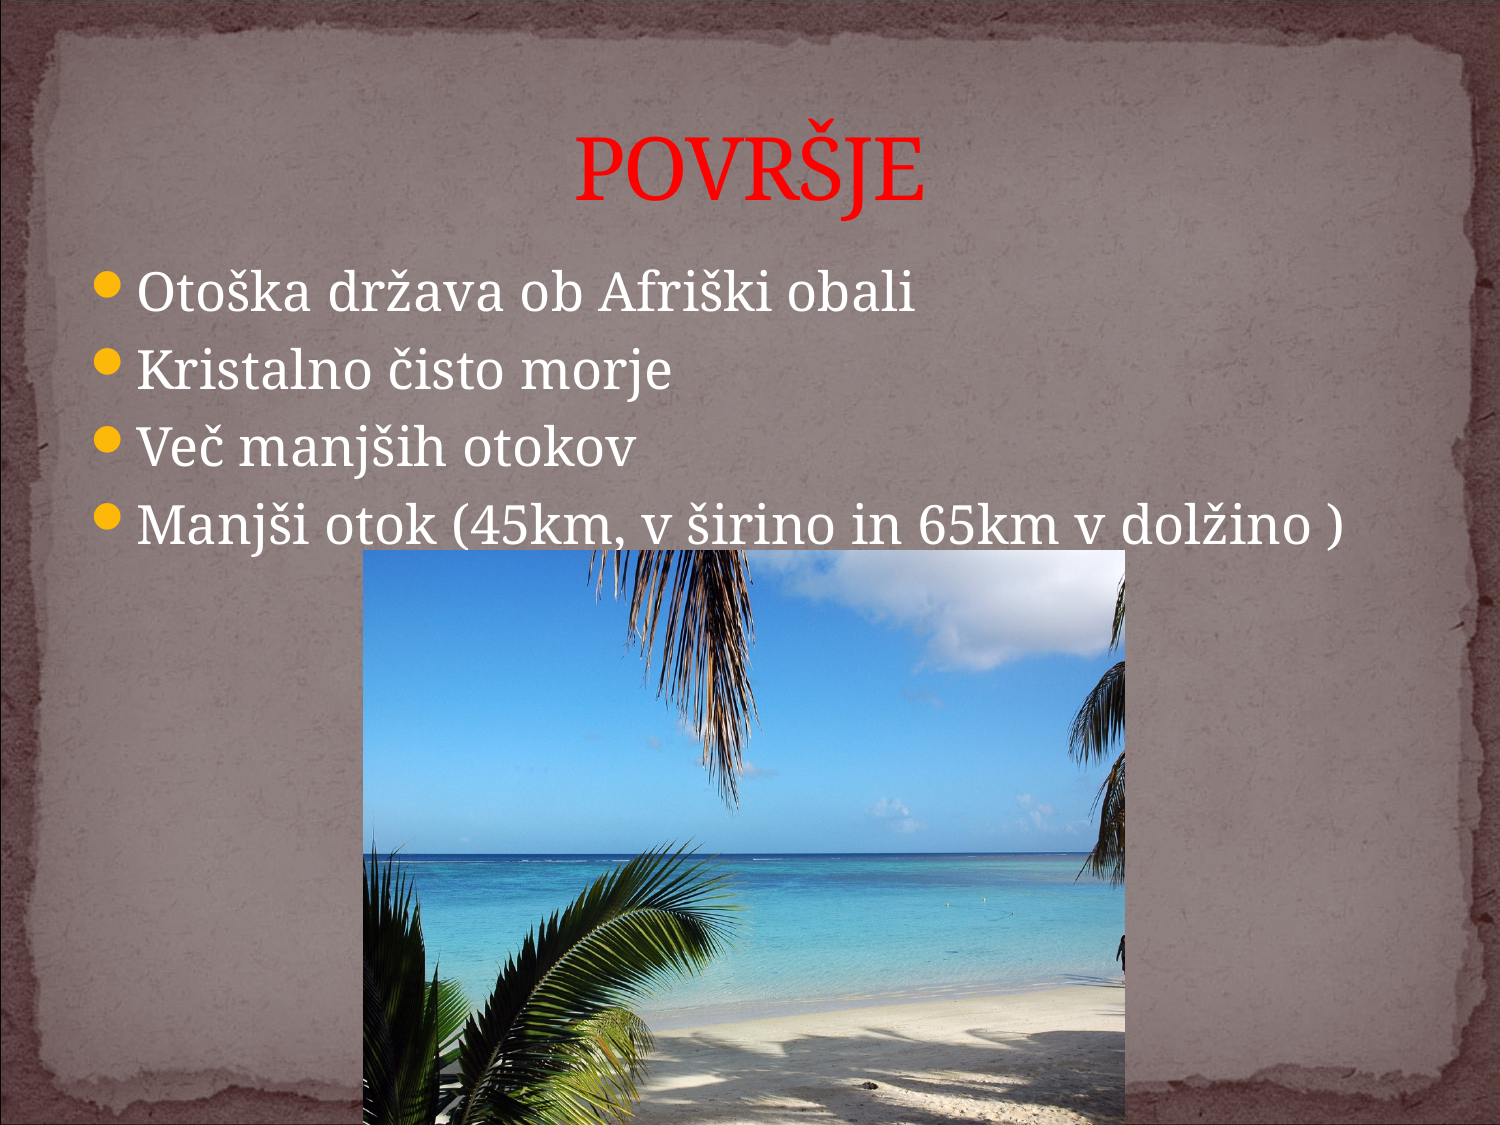

POVRŠJE
# Otoška država ob Afriški obali
Kristalno čisto morje
Več manjših otokov
Manjši otok (45km, v širino in 65km v dolžino )